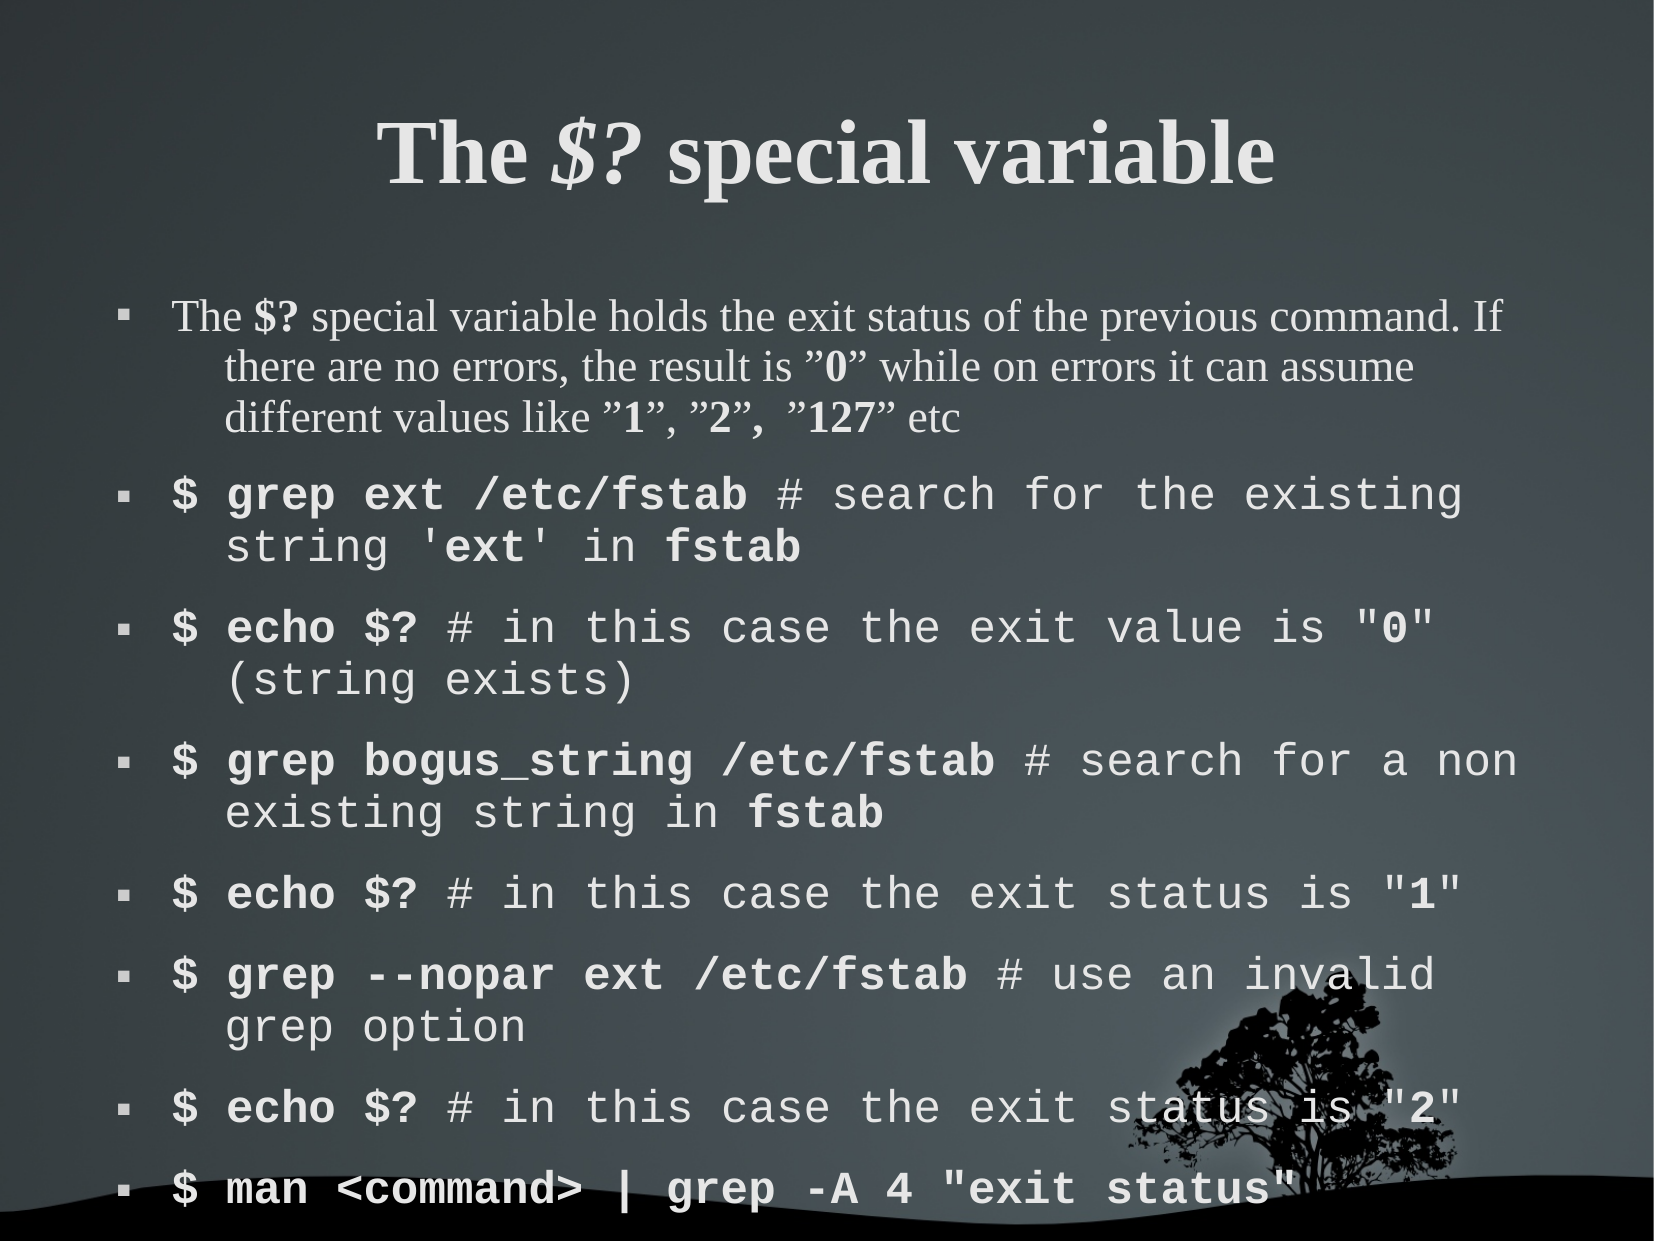

# The $? special variable
The $? special variable holds the exit status of the previous command. If there are no errors, the result is ”0” while on errors it can assume different values like ”1”, ”2”, ”127” etc
$ grep ext /etc/fstab # search for the existing string 'ext' in fstab
$ echo $? # in this case the exit value is "0" (string exists)
$ grep bogus_string /etc/fstab # search for a non existing string in fstab
$ echo $? # in this case the exit status is "1"
$ grep --nopar ext /etc/fstab # use an invalid grep option
$ echo $? # in this case the exit status is "2"
$ man <command> | grep -A 4 "exit status"